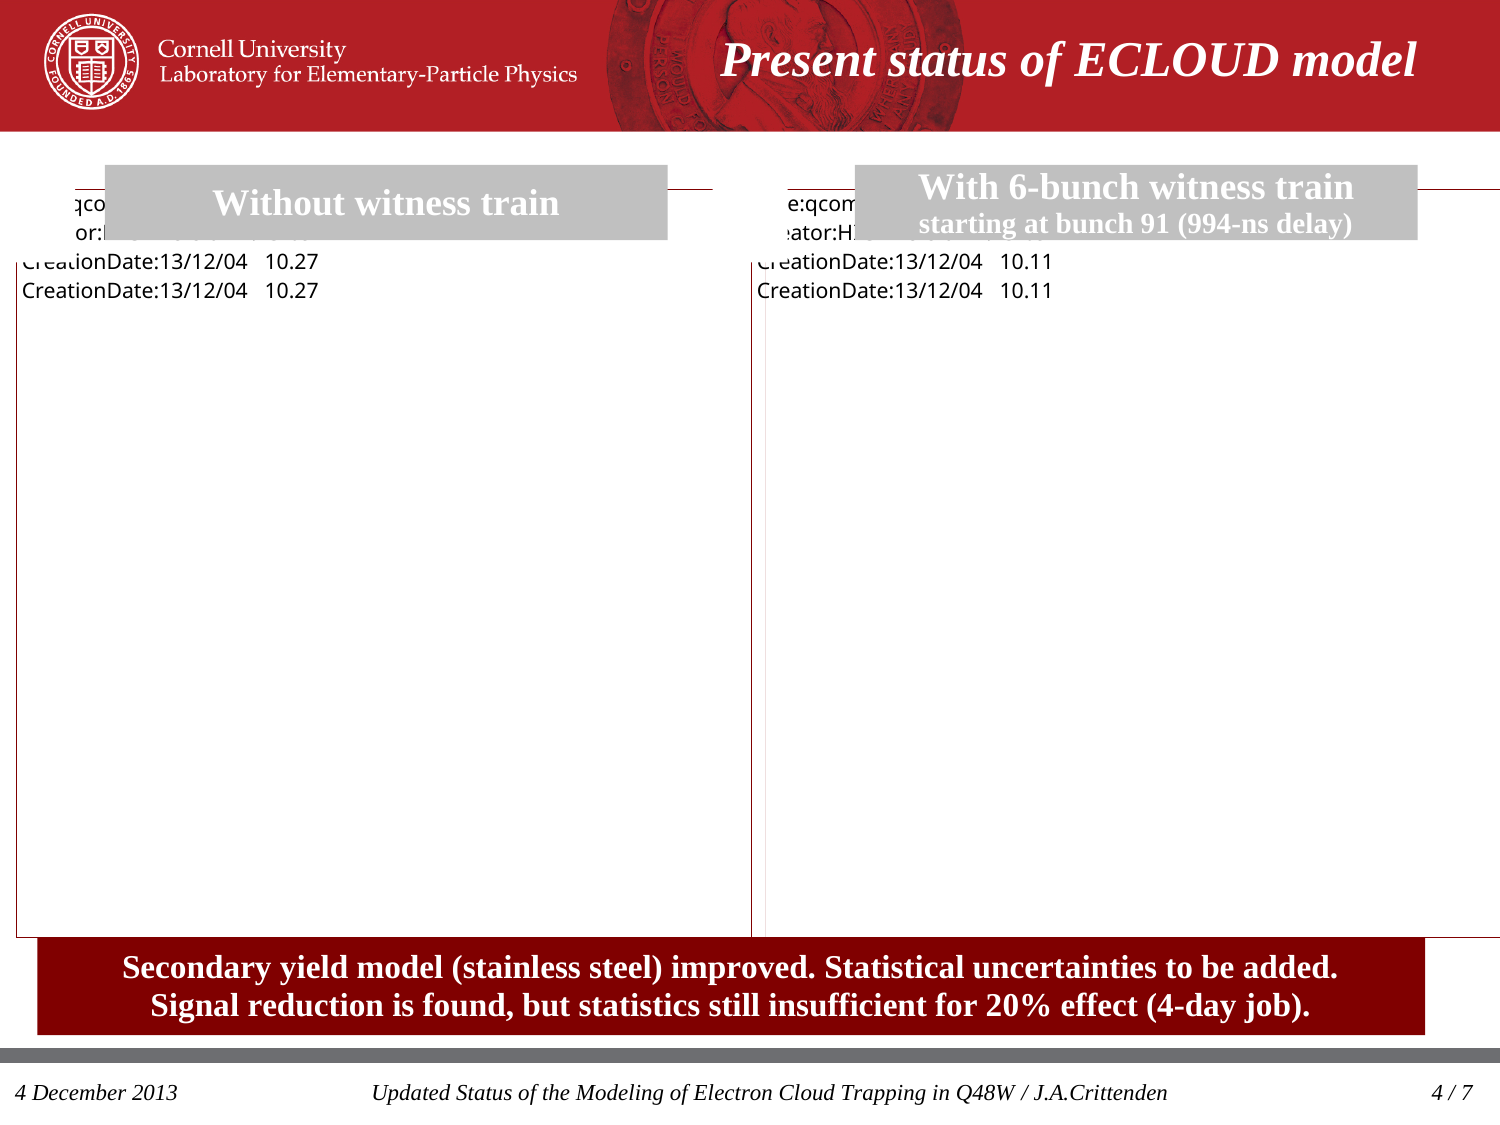

# Present status of ECLOUD model
Without witness train
With 6-bunch witness train
starting at bunch 91 (994-ns delay)
Secondary yield model (stainless steel) improved. Statistical uncertainties to be added.
Signal reduction is found, but statistics still insufficient for 20% effect (4-day job).